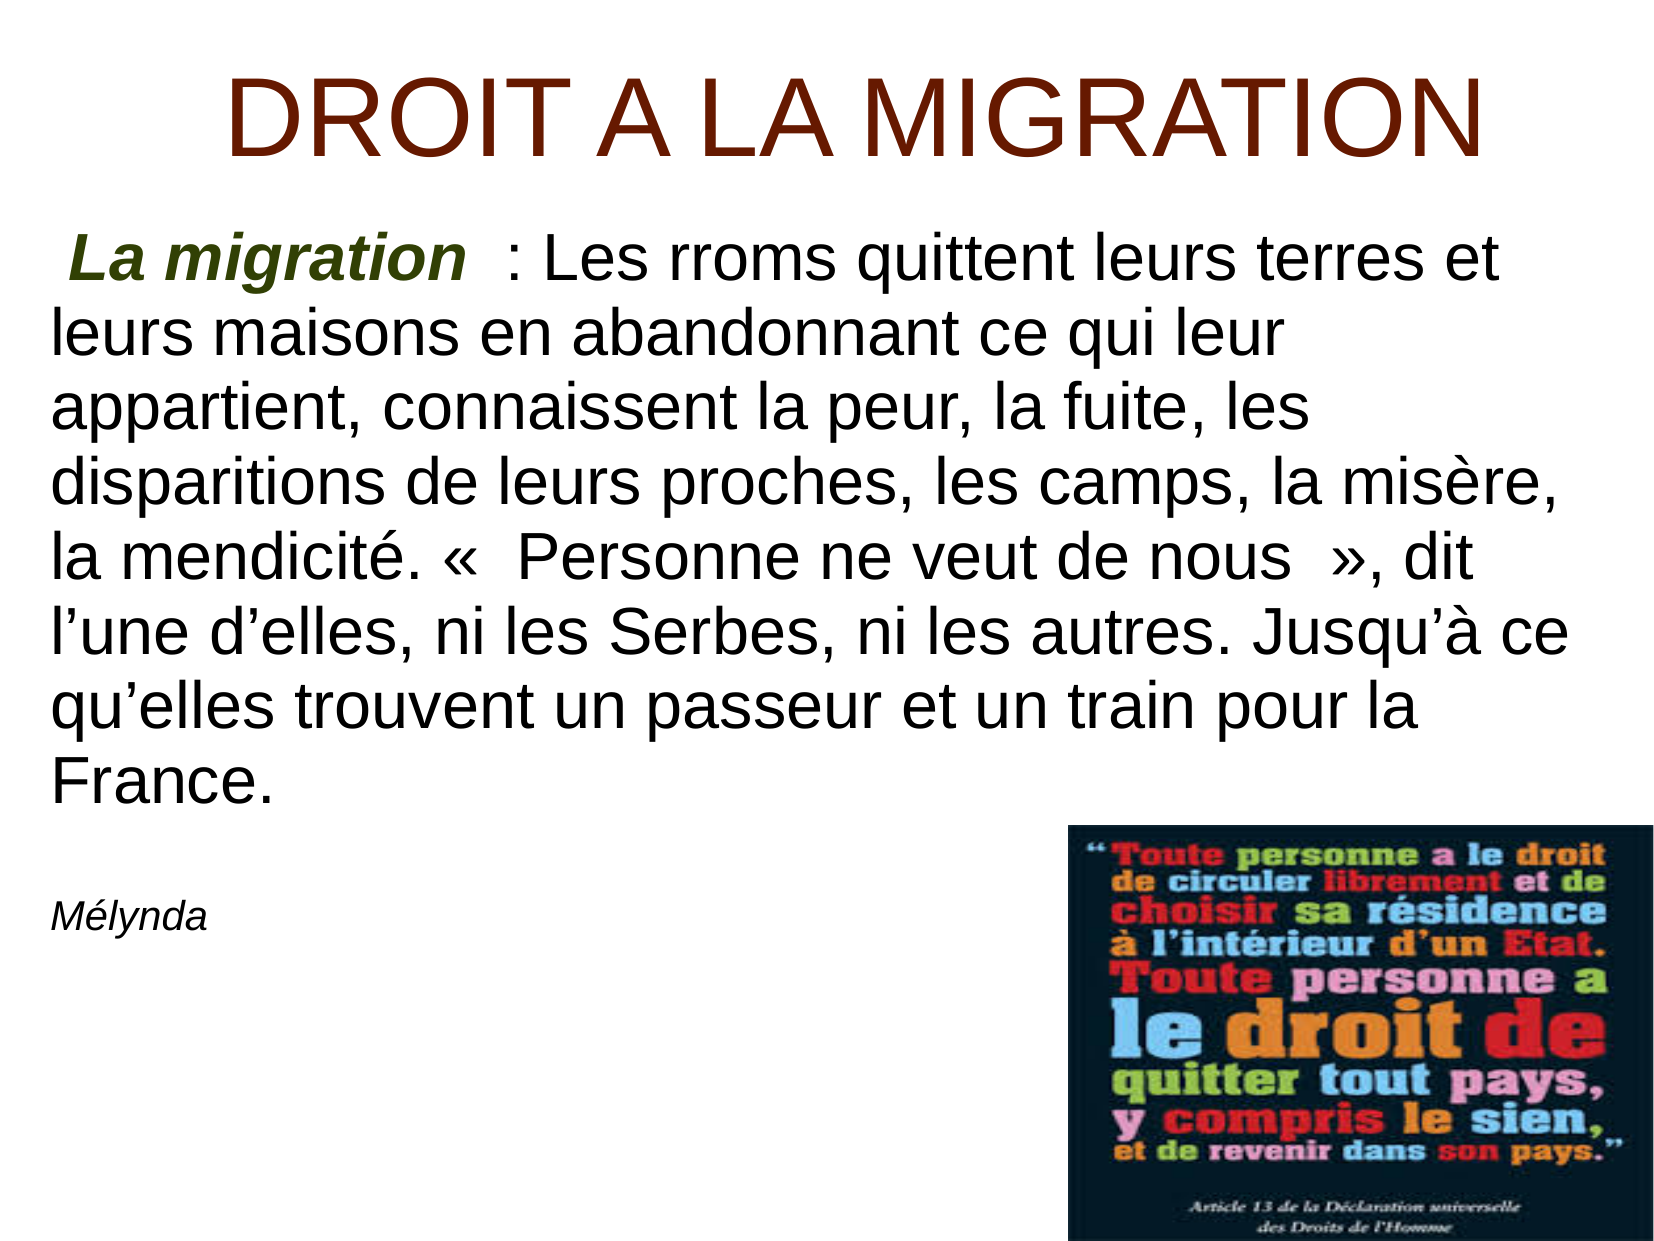

DROIT A LA MIGRATION
 La migration  : Les rroms quittent leurs terres et leurs maisons en abandonnant ce qui leur appartient, connaissent la peur, la fuite, les disparitions de leurs proches, les camps, la misère, la mendicité. «  Personne ne veut de nous  », dit l’une d’elles, ni les Serbes, ni les autres. Jusqu’à ce qu’elles trouvent un passeur et un train pour la France.
Mélynda